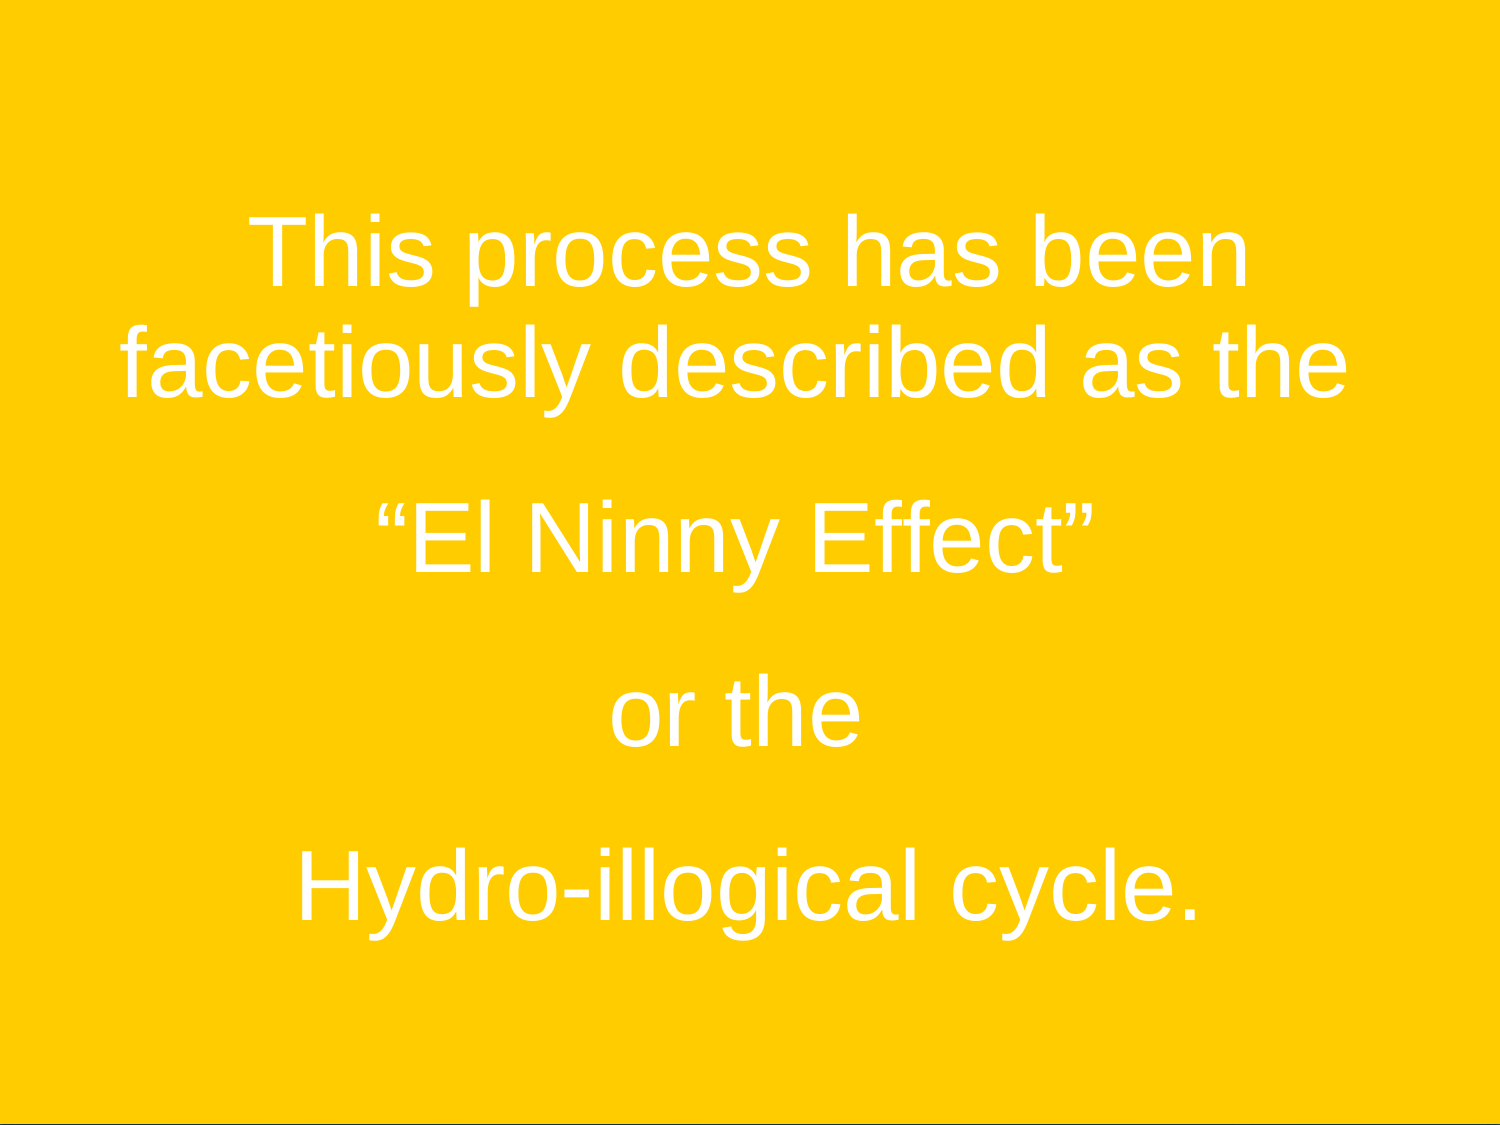

This process has been facetiously described as the
“El Ninny Effect”
or the
Hydro-illogical cycle.
The Problem
The inefficiencies of current drought preparation and response are recognized (Wilhite and Pulwarty, 2005).
During the crisis significant resources are allocated but cease when the crisis ends.
Consequently
Knowledge is lost,
Opportunities for advanced preparation are squandered, and
Resources are wasted.